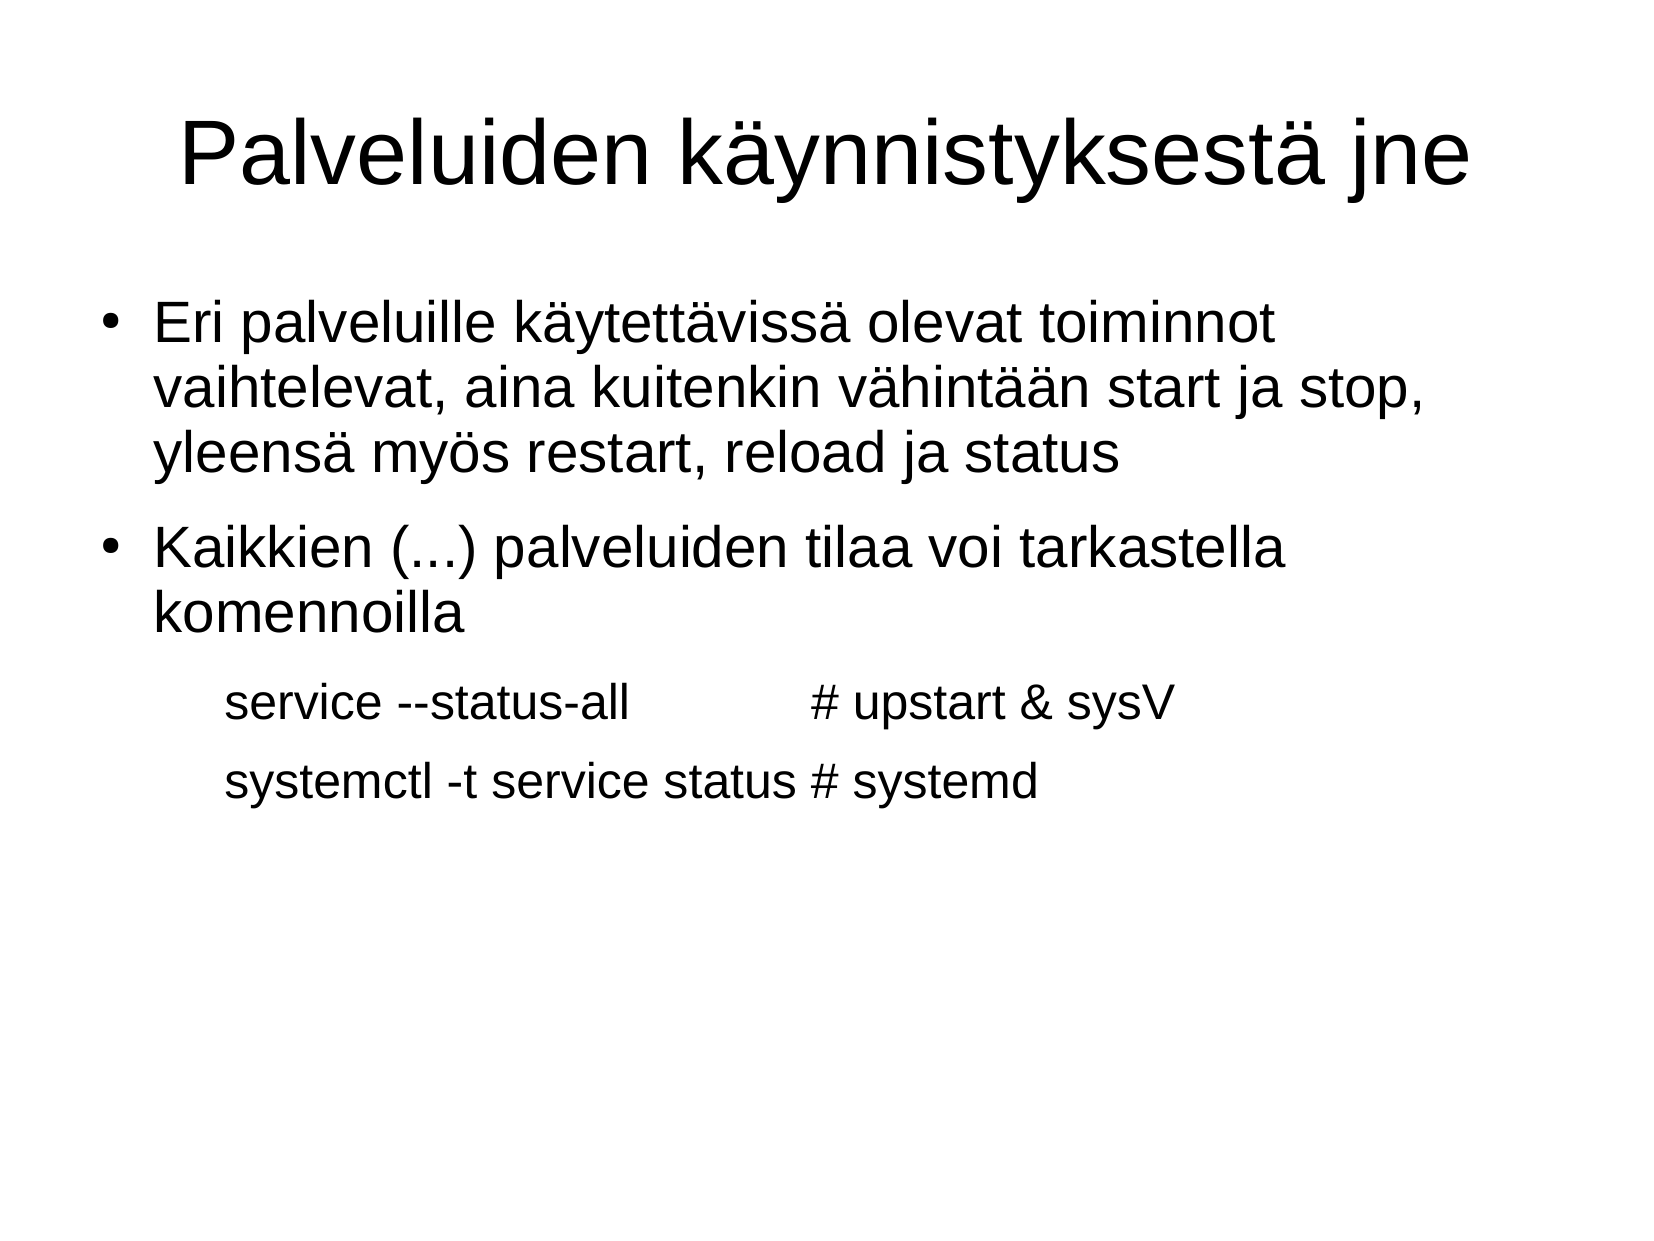

# Palveluiden käynnistyksestä jne
Eri palveluille käytettävissä olevat toiminnot vaihtelevat, aina kuitenkin vähintään start ja stop, yleensä myös restart, reload ja status
Kaikkien (...) palveluiden tilaa voi tarkastella komennoilla
service --status-all # upstart & sysV
systemctl -t service status # systemd